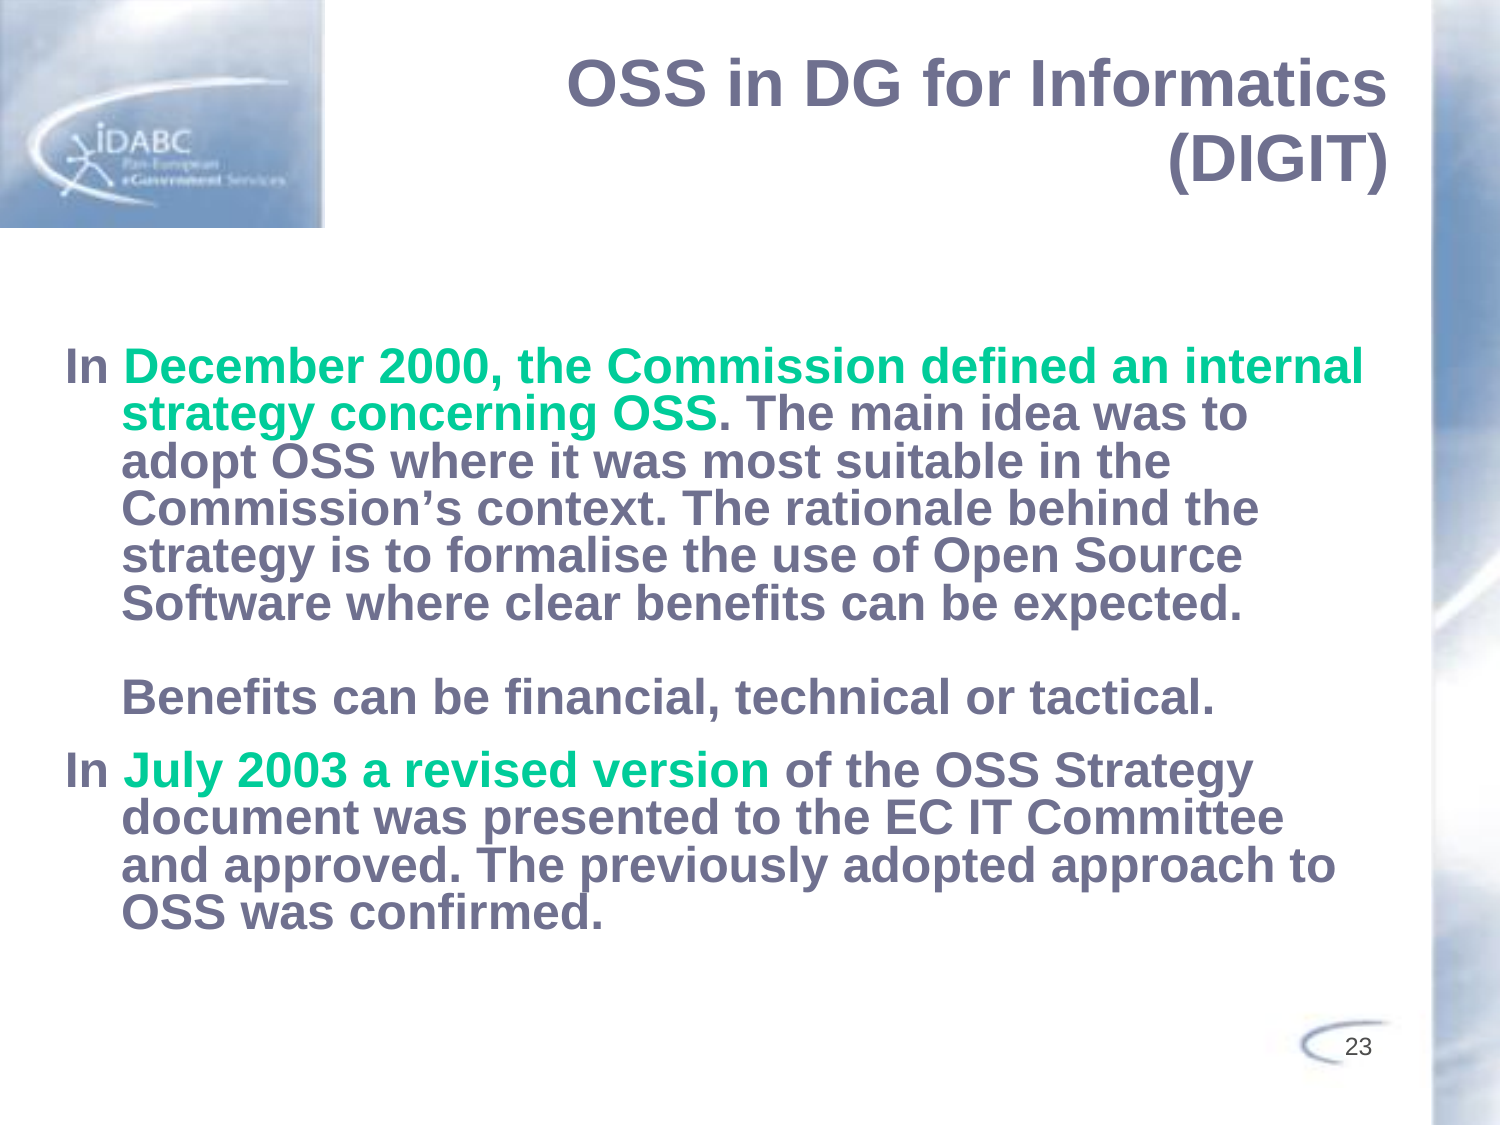

# OSS in DG for Informatics (DIGIT)
In December 2000, the Commission defined an internal strategy concerning OSS. The main idea was to adopt OSS where it was most suitable in the Commission’s context. The rationale behind the strategy is to formalise the use of Open Source Software where clear benefits can be expected.
Benefits can be financial, technical or tactical.
In July 2003 a revised version of the OSS Strategy document was presented to the EC IT Committee and approved. The previously adopted approach to OSS was confirmed.
23